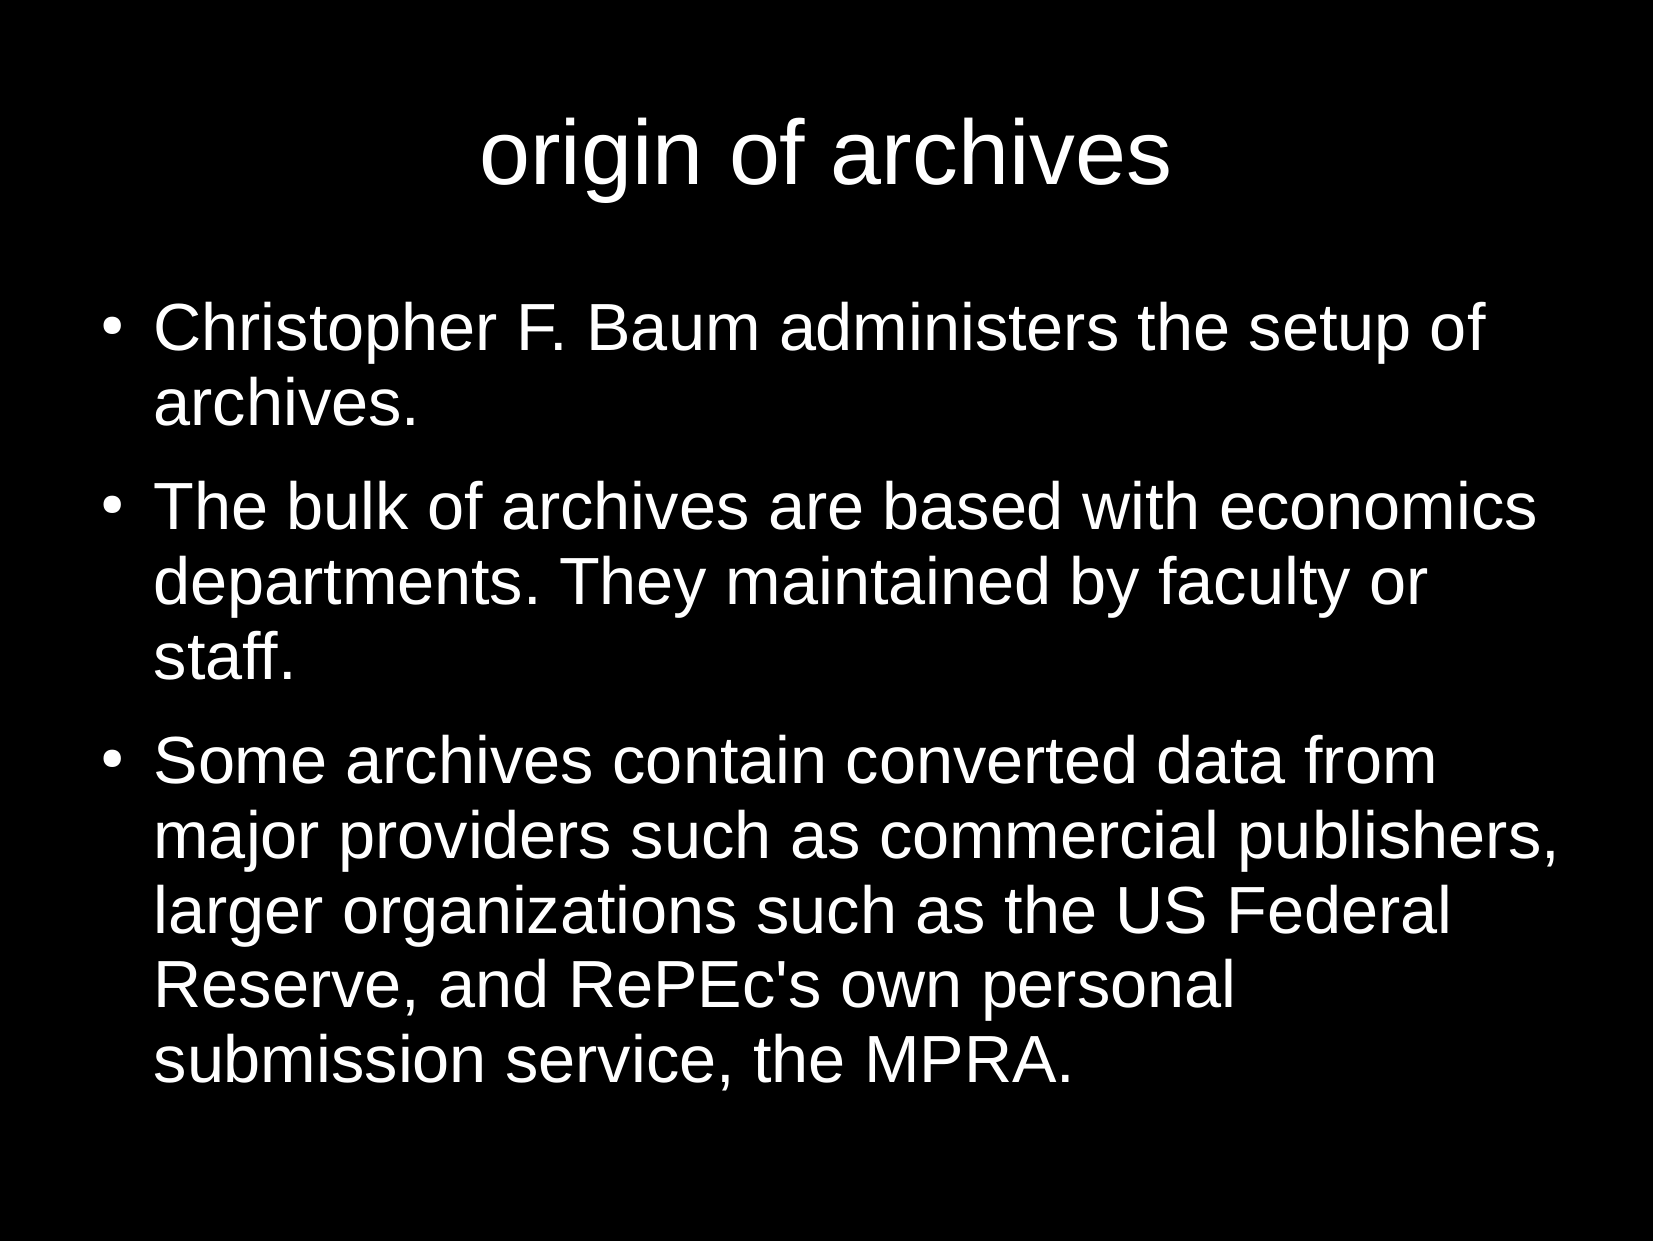

# origin of archives
Christopher F. Baum administers the setup of archives.
The bulk of archives are based with economics departments. They maintained by faculty or staff.
Some archives contain converted data from major providers such as commercial publishers, larger organizations such as the US Federal Reserve, and RePEc's own personal submission service, the MPRA.